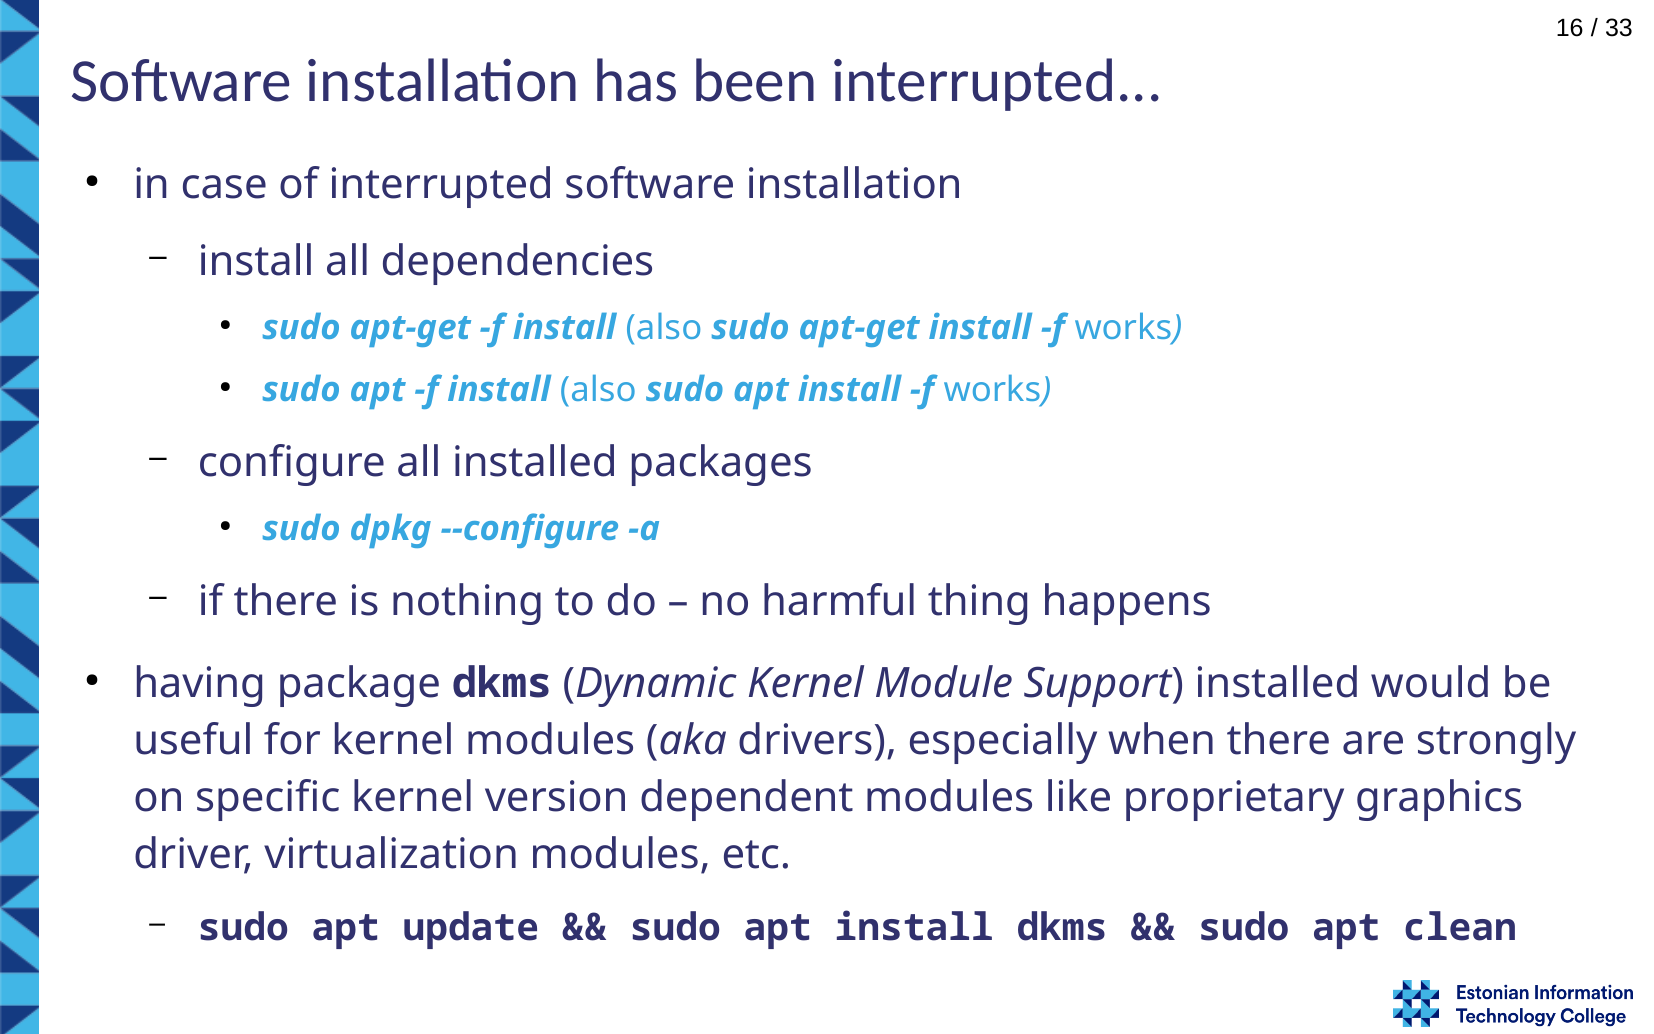

# Software installation has been interrupted...
in case of interrupted software installation
install all dependencies
sudo apt-get -f install (also sudo apt-get install -f works)
sudo apt -f install (also sudo apt install -f works)
configure all installed packages
sudo dpkg --configure -a
if there is nothing to do – no harmful thing happens
having package dkms (Dynamic Kernel Module Support) installed would be useful for kernel modules (aka drivers), especially when there are strongly on specific kernel version dependent modules like proprietary graphics driver, virtualization modules, etc.
sudo apt update && sudo apt install dkms && sudo apt clean